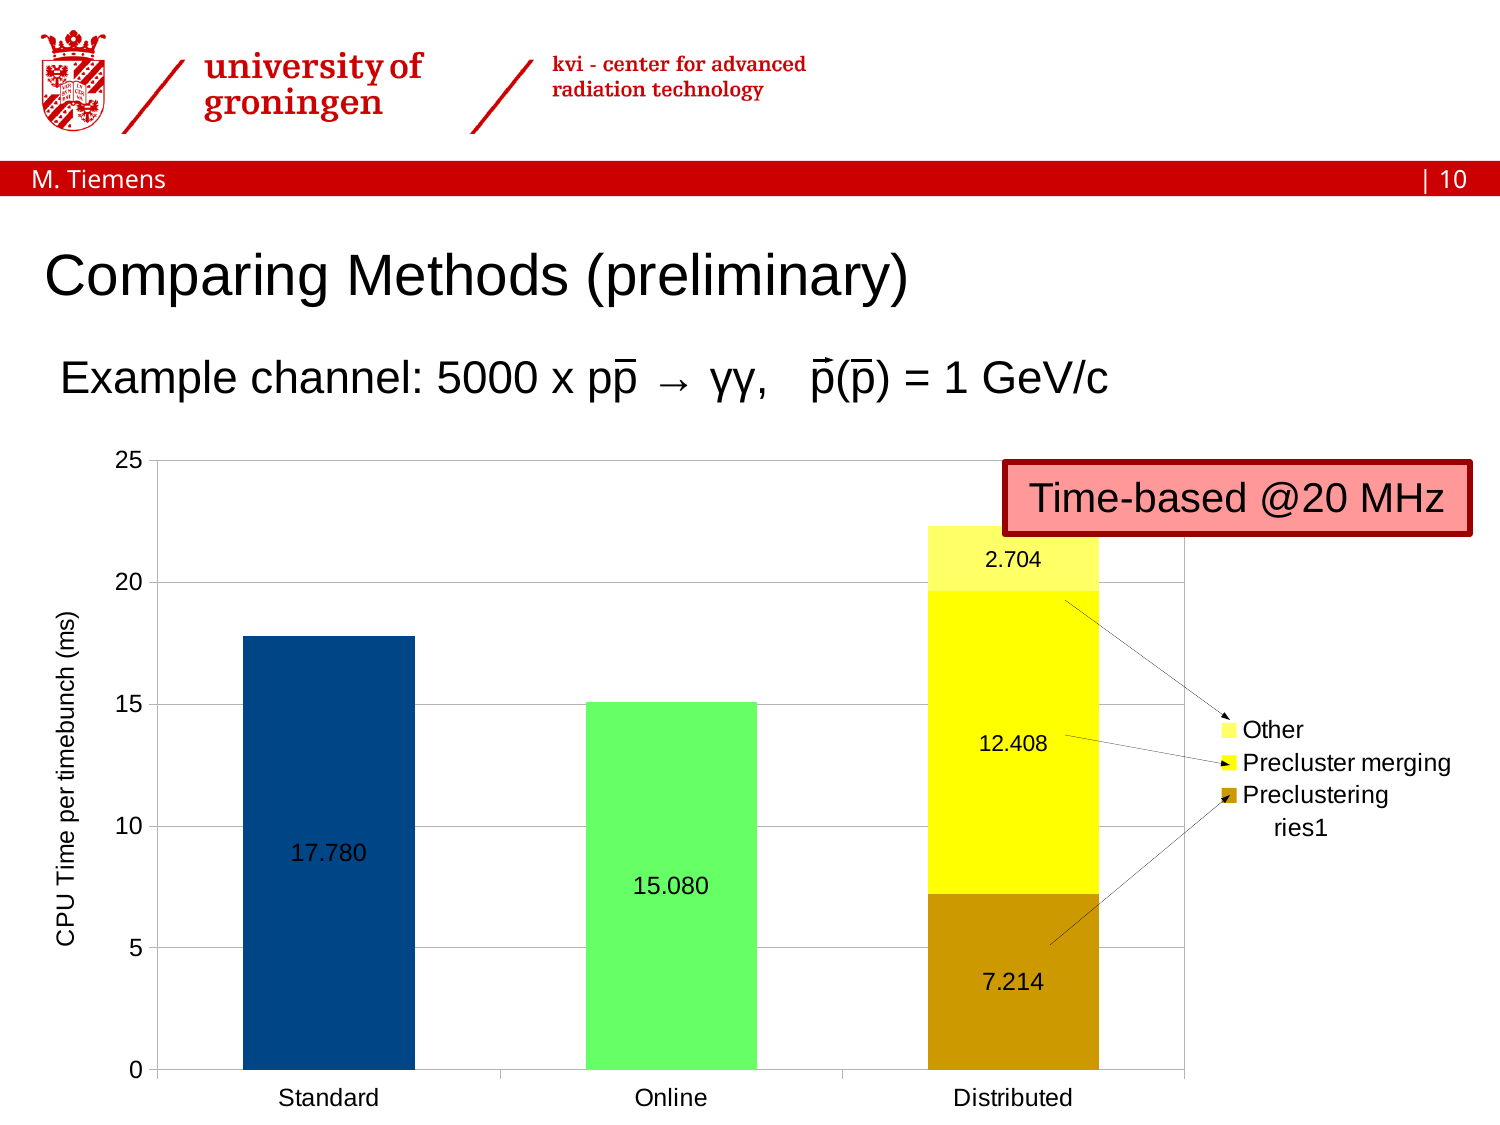

M. Tiemens
Comparing Methods (preliminary)
Example channel: 5000 x pp → γγ, 	p(p) = 1 GeV/c
### Chart
| Category | | Preclustering | Precluster merging | Other |
|---|---|---|---|---|
| Standard | 17.7799573068713 | None | None | None |
| Online | 15.0804823169676 | None | None | None |
| Distributed | None | 7.214 | 12.408 | 2.704 |Time-based @20 MHz